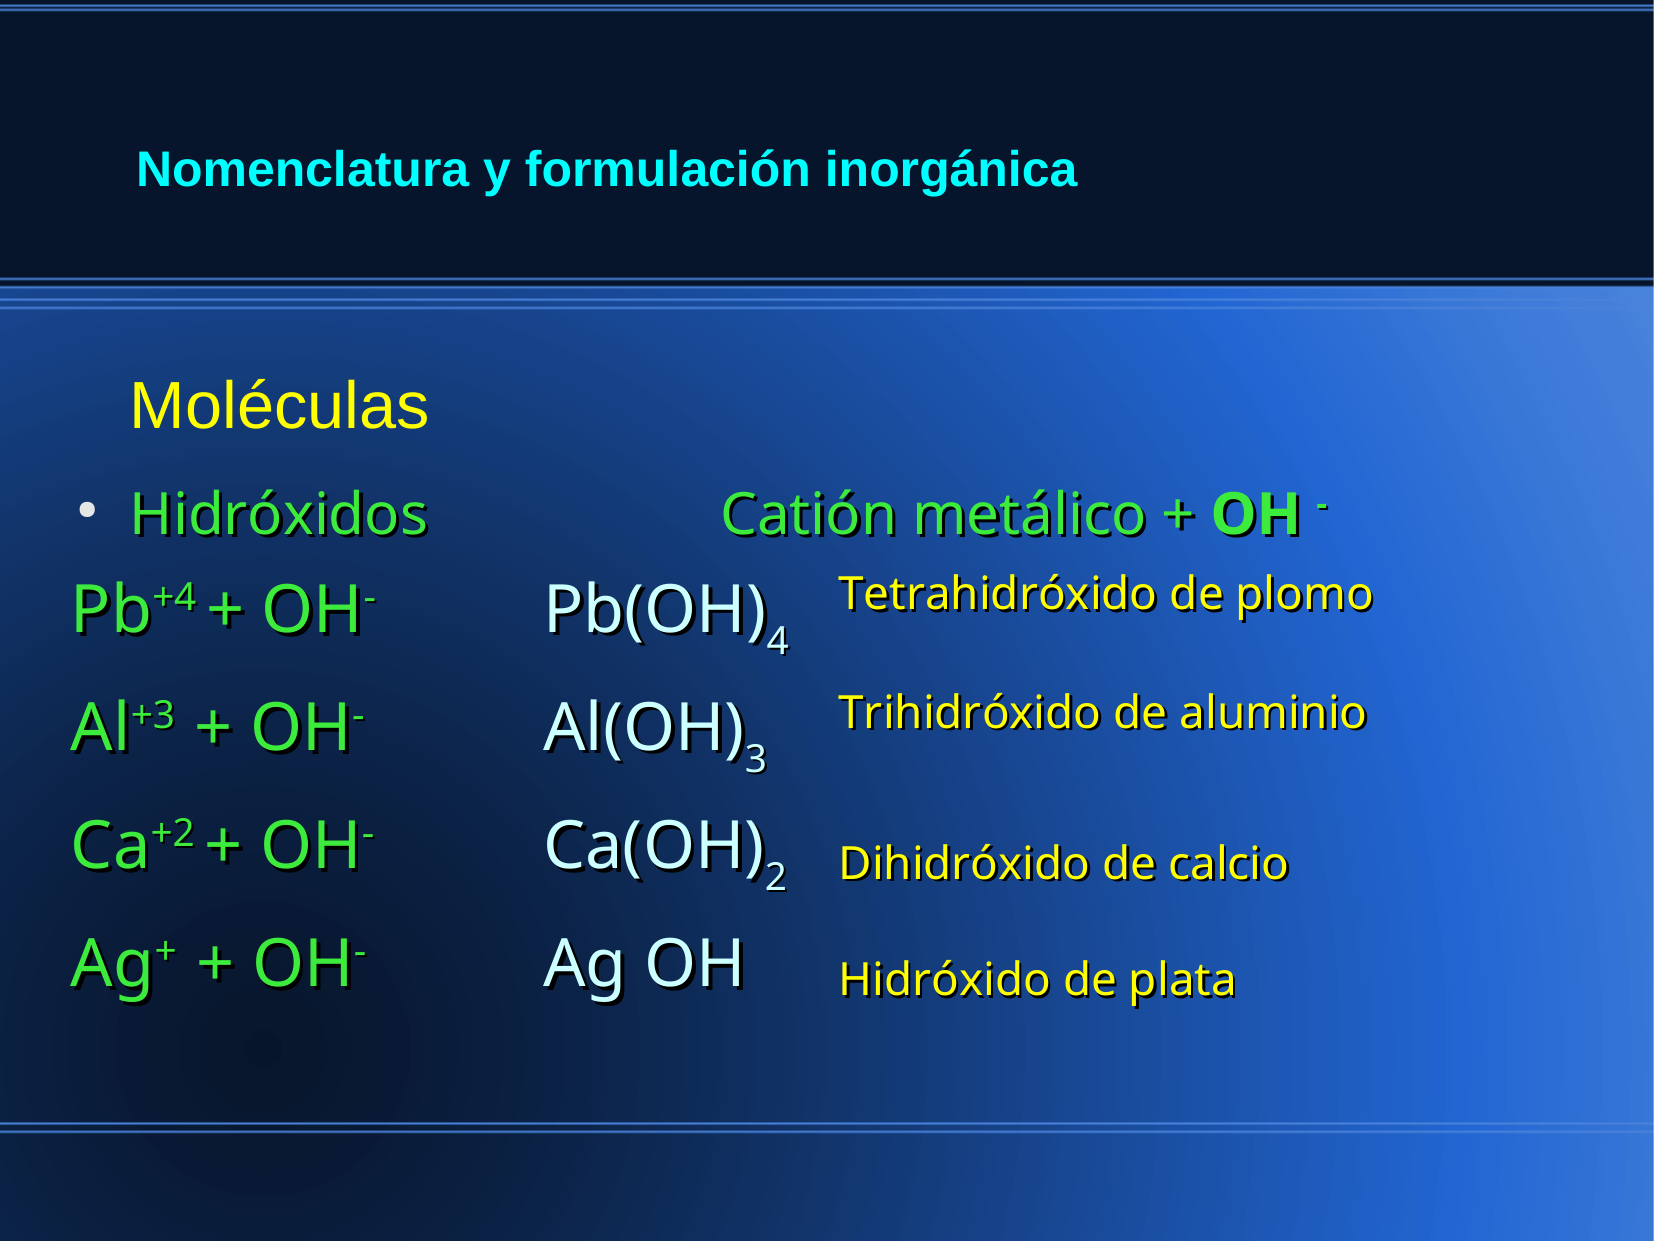

Nomenclatura y formulación inorgánica
# Moléculas
Hidróxidos				Catión metálico + OH -
Pb(OH)4
Pb+4 + OH-
Tetrahidróxido de plomo
Al(OH)3
Al+3 + OH-
Trihidróxido de aluminio
Ca+2 + OH-
Ca(OH)2
Dihidróxido de calcio
Ag OH
Ag+ + OH-
Hidróxido de plata